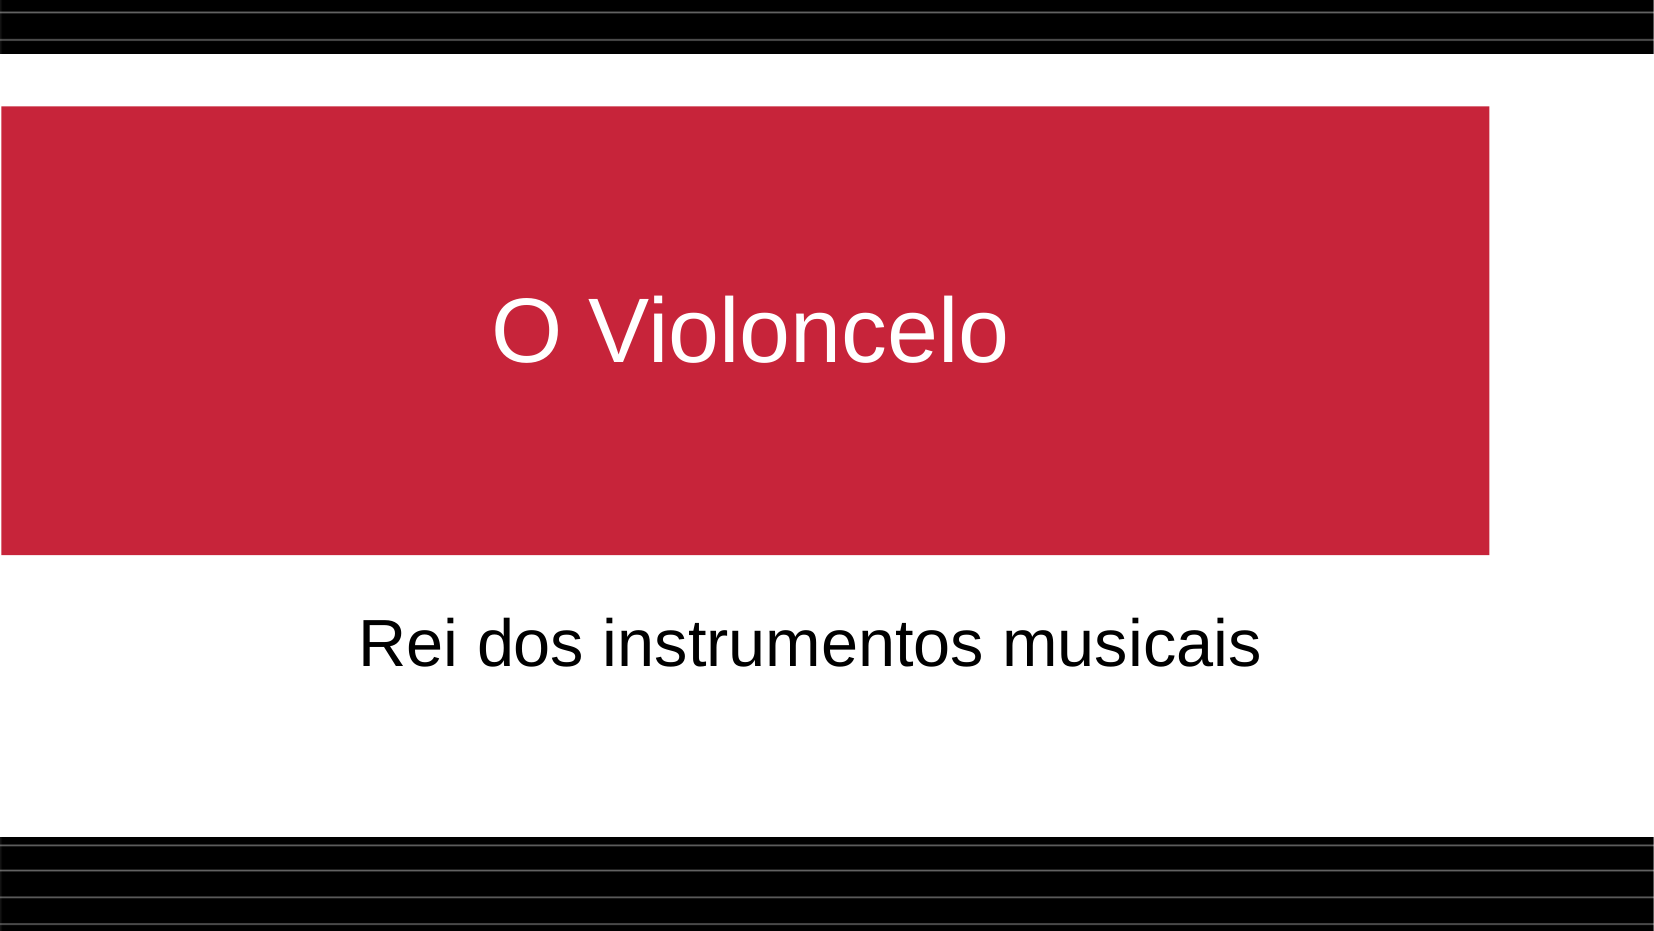

# O Violoncelo
Rei dos instrumentos musicais